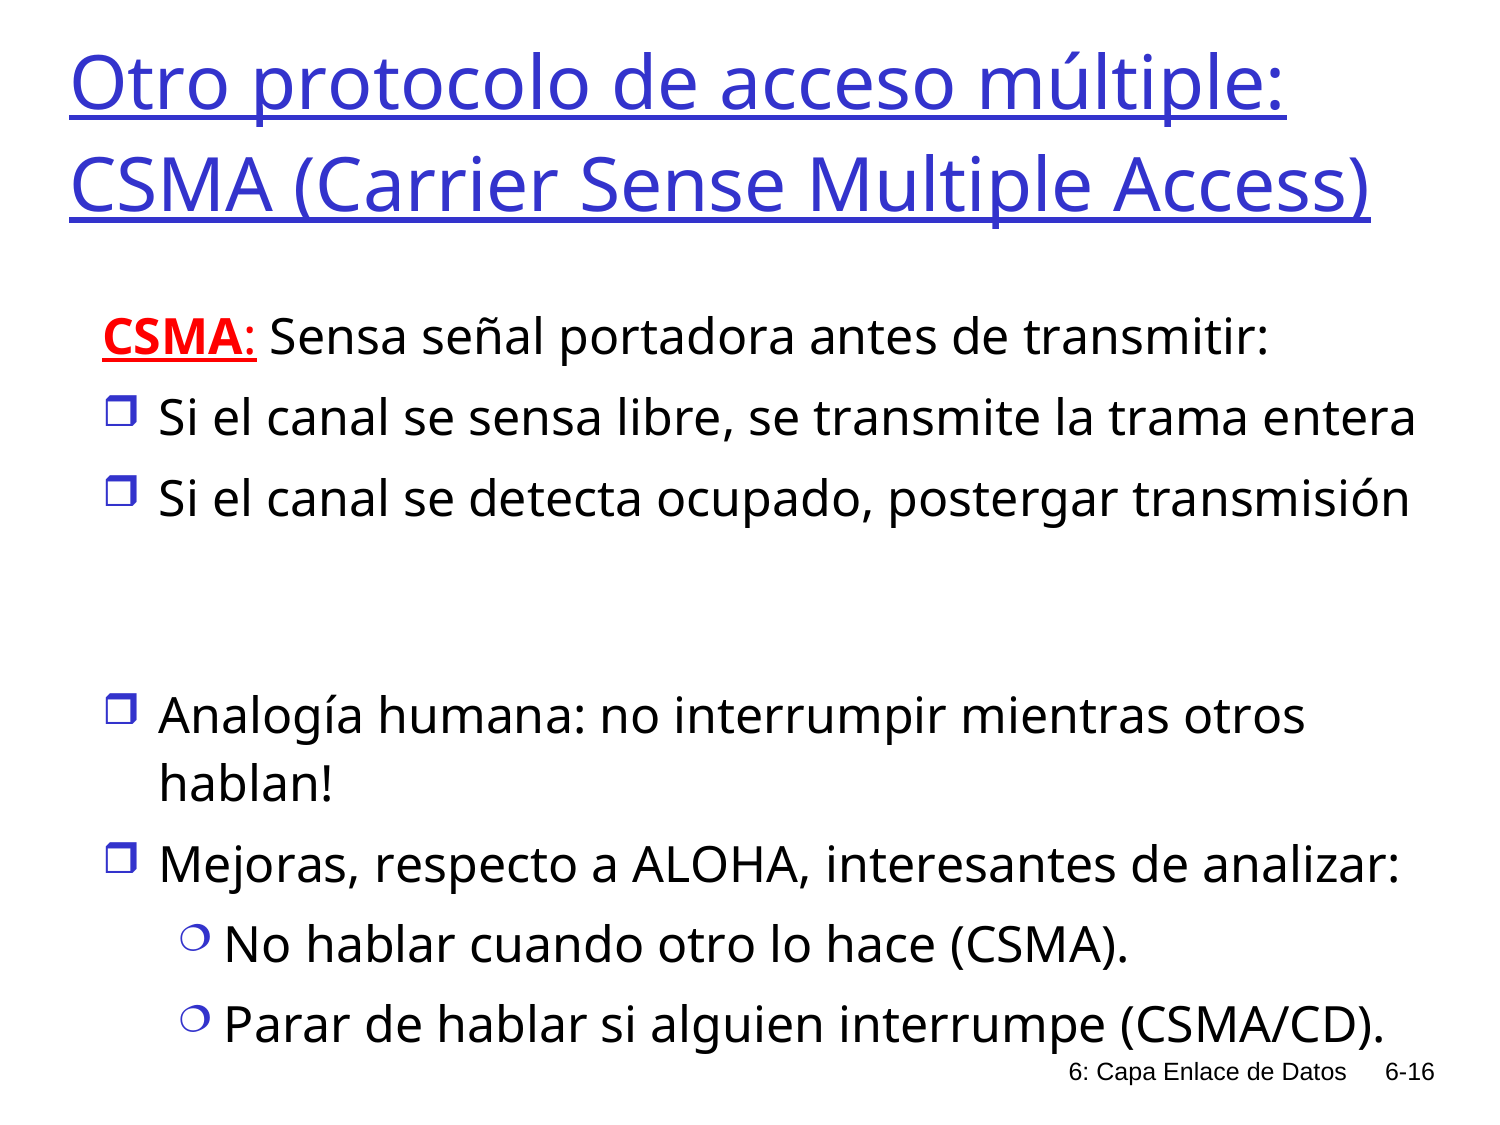

# Otro protocolo de acceso múltiple: CSMA (Carrier Sense Multiple Access)
CSMA: Sensa señal portadora antes de transmitir:
Si el canal se sensa libre, se transmite la trama entera
Si el canal se detecta ocupado, postergar transmisión
Analogía humana: no interrumpir mientras otros hablan!
Mejoras, respecto a ALOHA, interesantes de analizar:
No hablar cuando otro lo hace (CSMA).
Parar de hablar si alguien interrumpe (CSMA/CD).
16